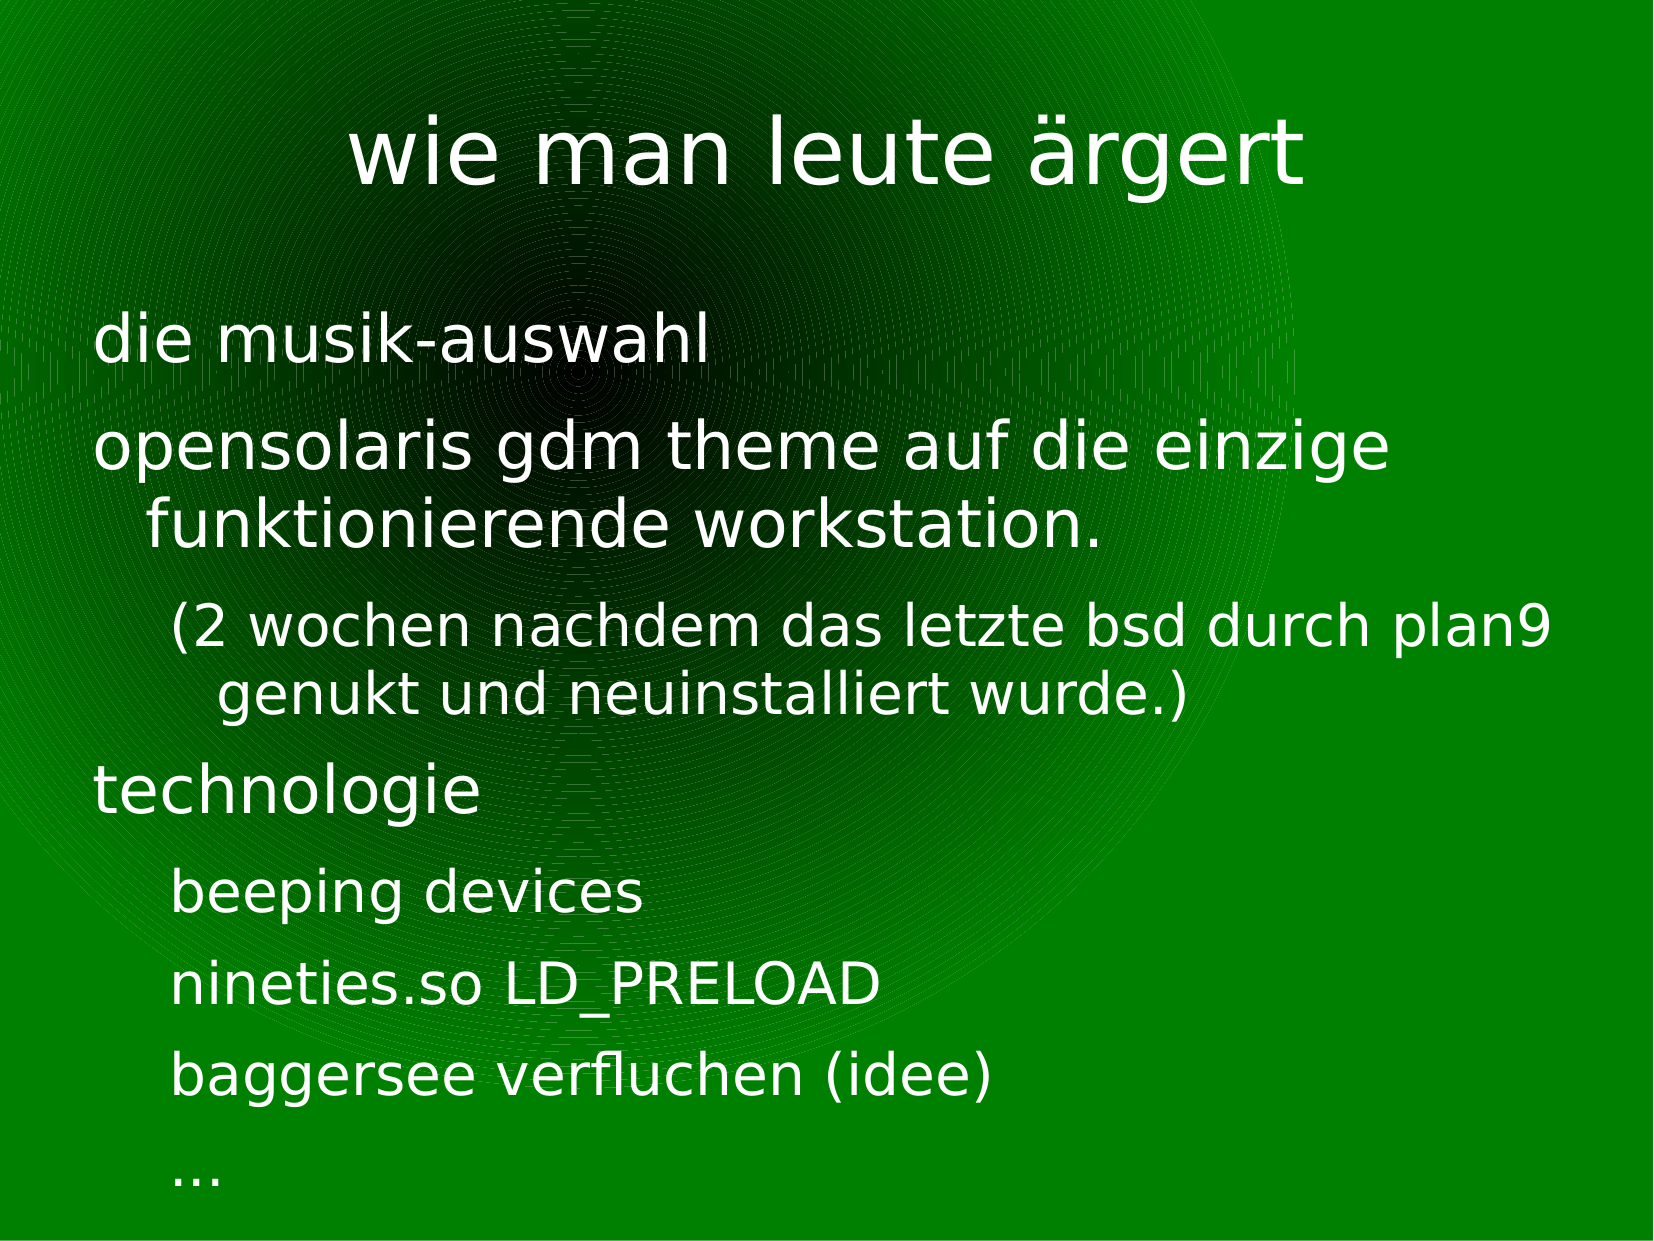

# wie man leute ärgert
die musik-auswahl
opensolaris gdm theme auf die einzige funktionierende workstation.
(2 wochen nachdem das letzte bsd durch plan9 genukt und neuinstalliert wurde.)
technologie
beeping devices
nineties.so LD_PRELOAD
baggersee verfluchen (idee)
...